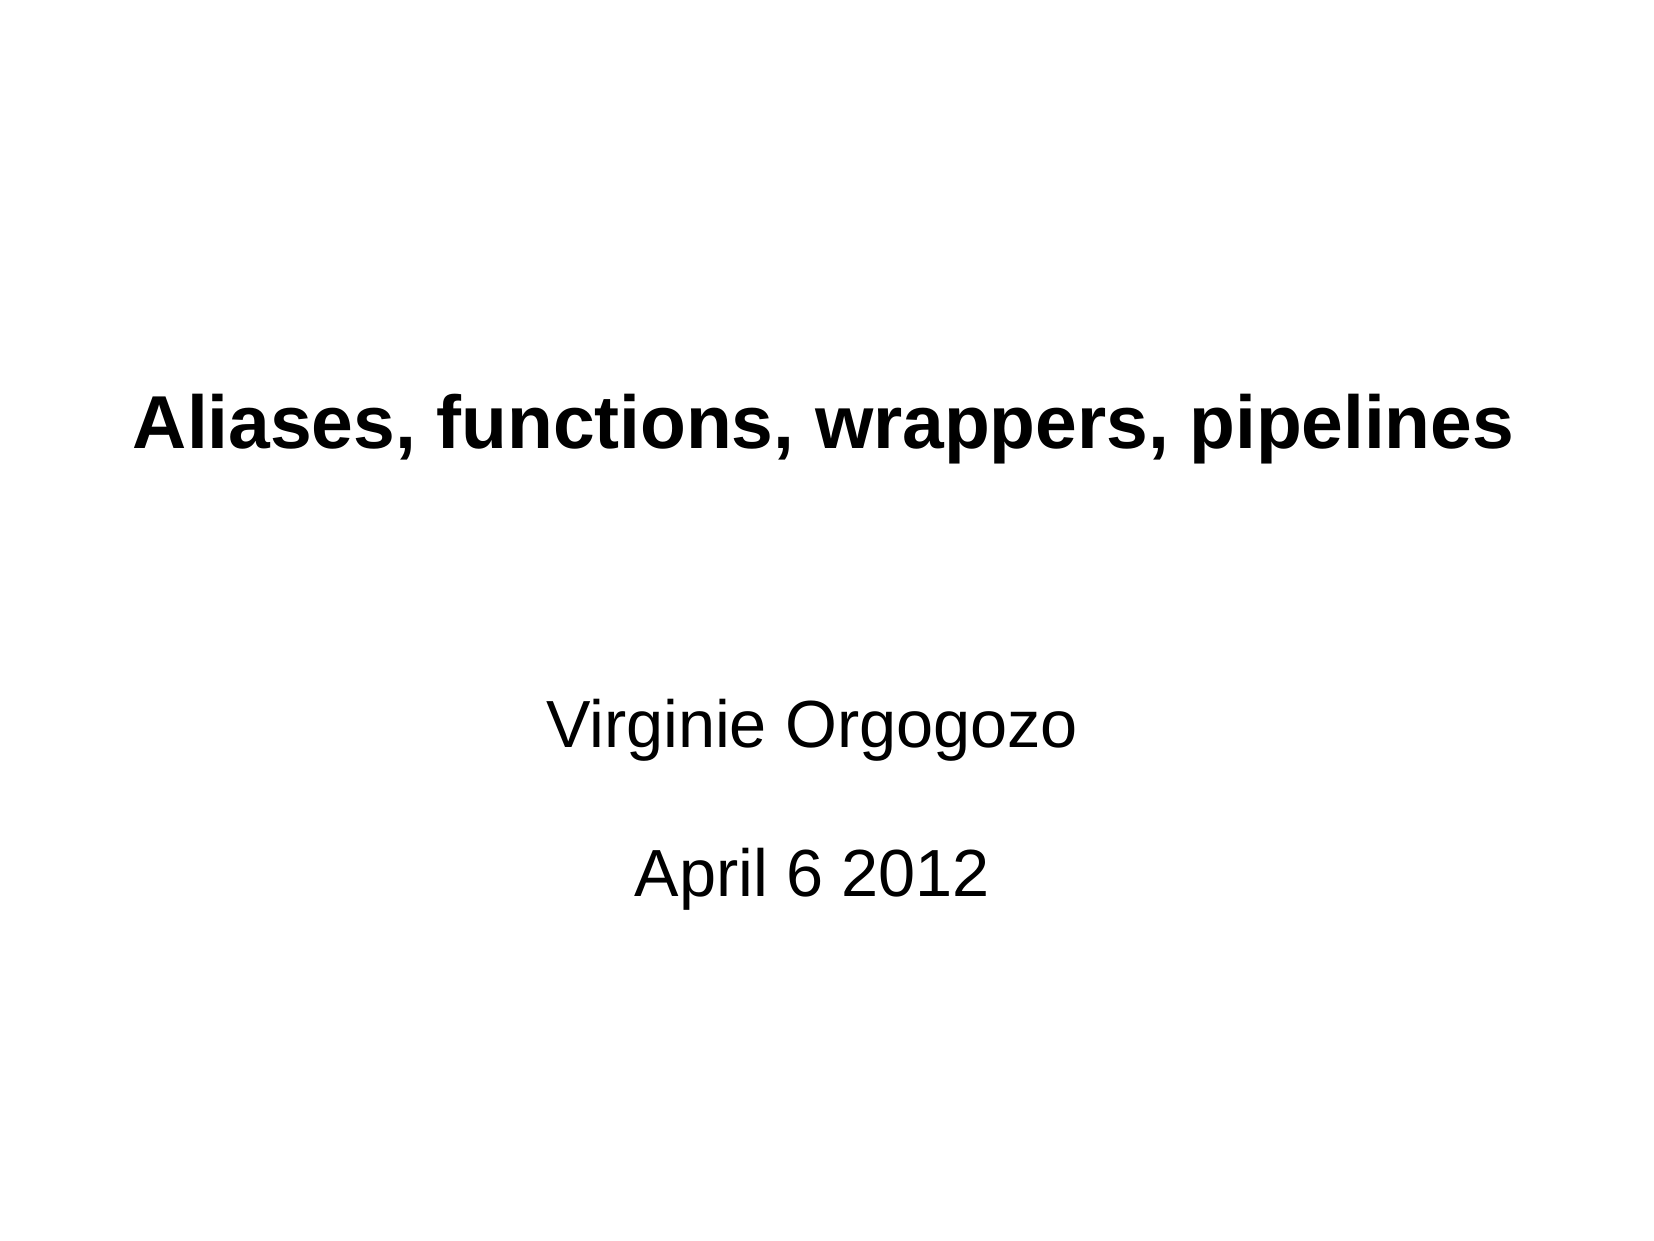

Aliases, functions, wrappers, pipelines
Virginie Orgogozo
April 6 2012